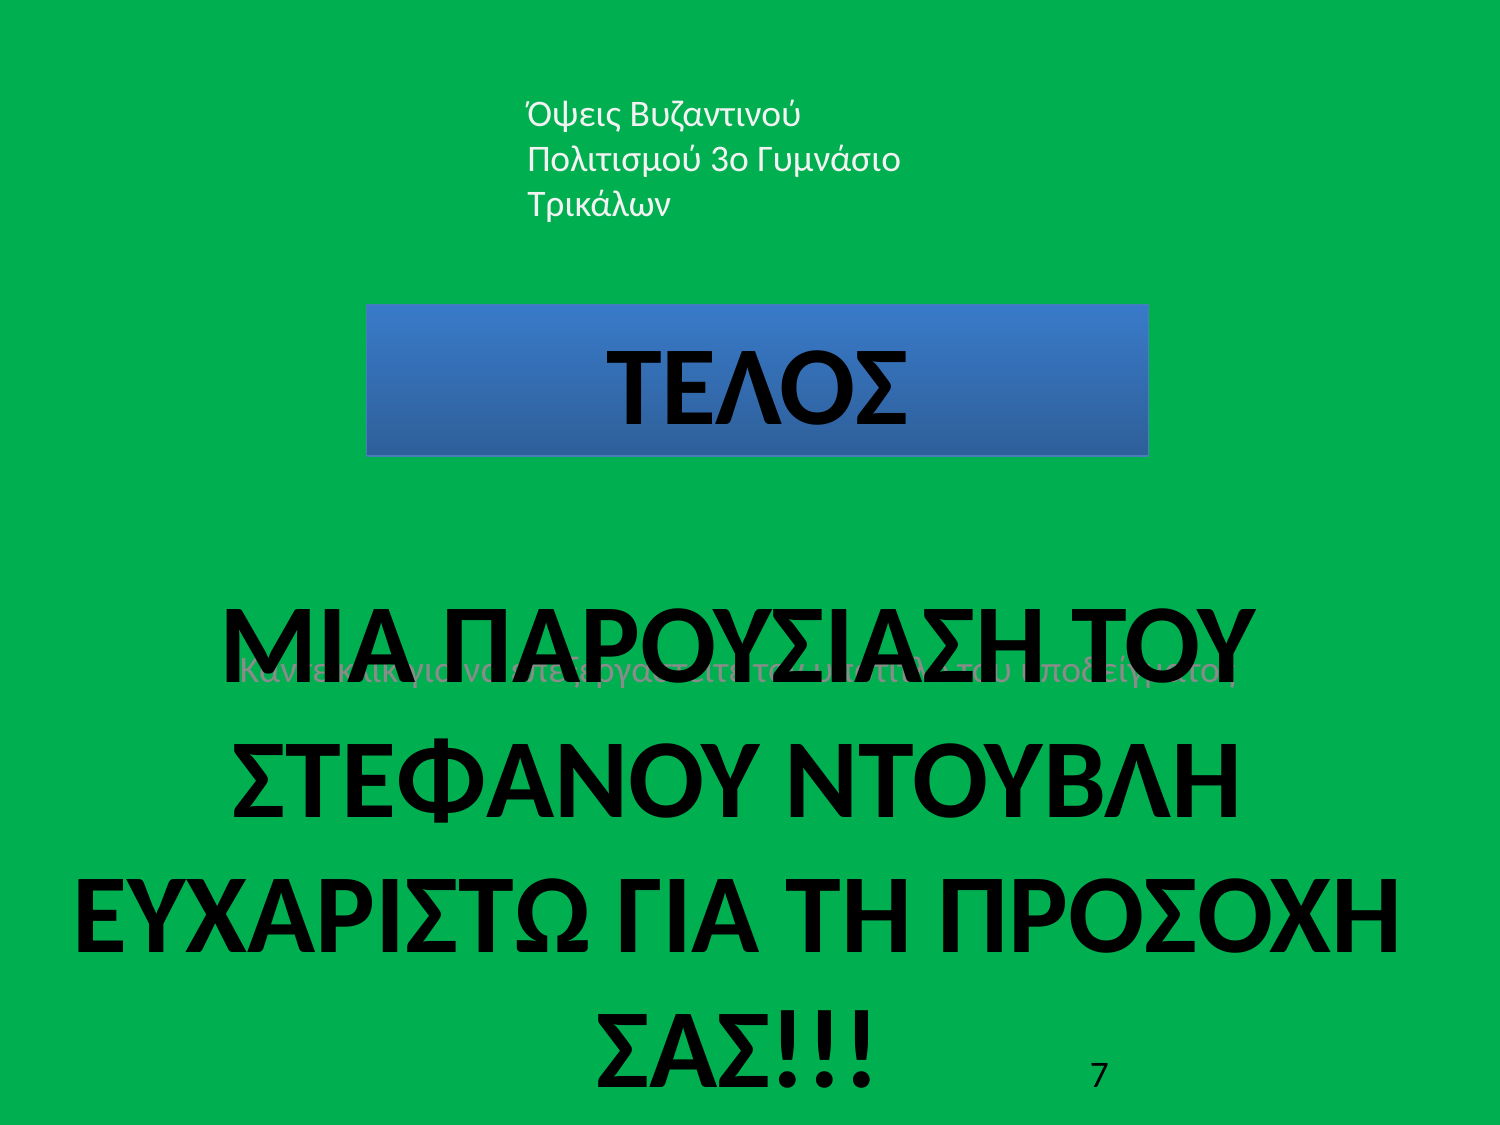

Όψεις Βυζαντινού Πολιτισμού 3ο Γυμνάσιο Τρικάλων
ΤΕΛΟΣ
ΜΙΑ ΠΑΡΟΥΣΙΑΣΗ ΤΟΥ ΣΤΕΦΑΝΟΥ ΝΤΟΥΒΛΗ
ΕΥΧΑΡΙΣΤΩ ΓΙΑ ΤΗ ΠΡΟΣΟΧΗ ΣΑΣ!!!